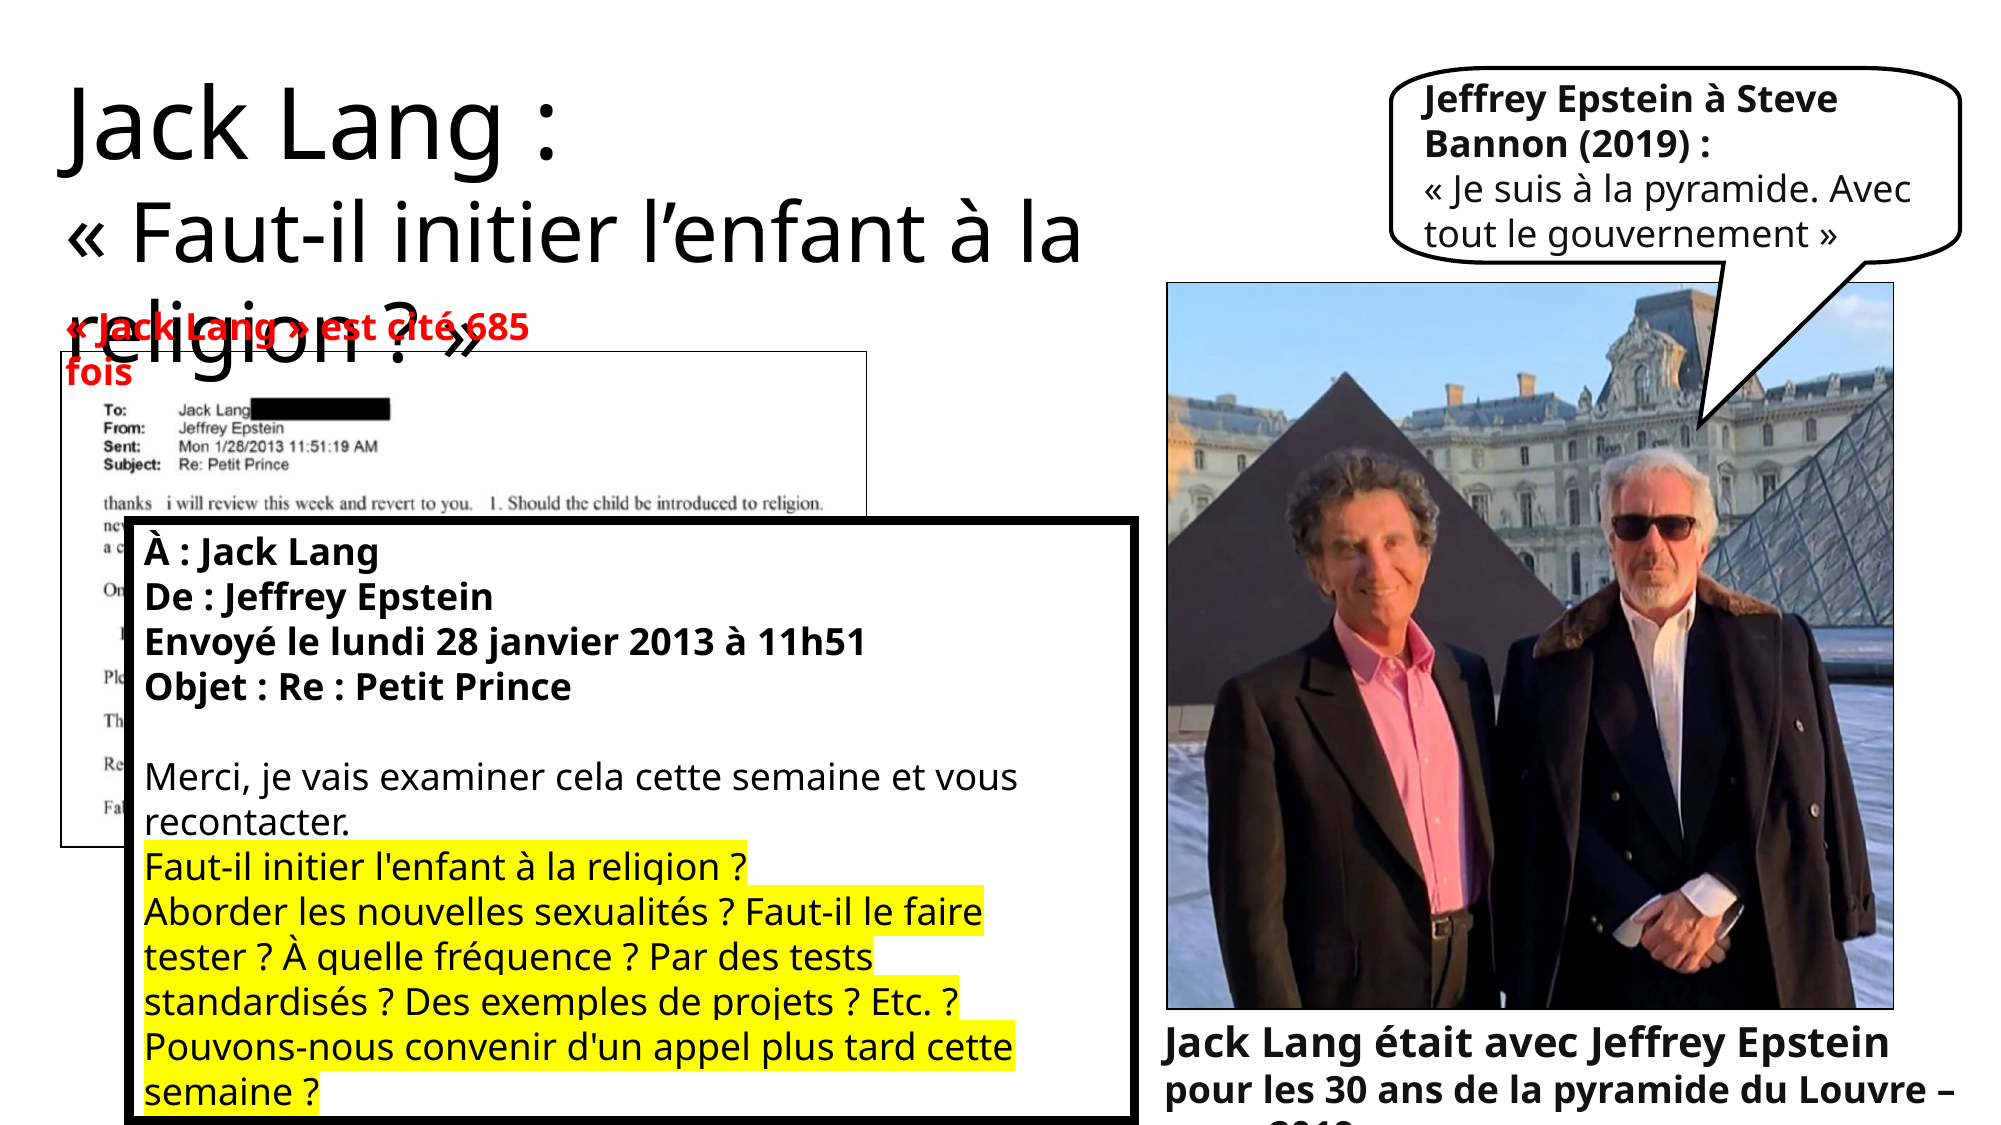

Jack Lang :
« Faut-il initier l’enfant à la religion ? »
Jeffrey Epstein à Steve Bannon (2019) :
« Je suis à la pyramide. Avec tout le gouvernement »
« Jack Lang » est cité 685 fois
À : Jack Lang
De : Jeffrey Epstein
Envoyé le lundi 28 janvier 2013 à 11h51
Objet : Re : Petit Prince
Merci, je vais examiner cela cette semaine et vous recontacter.
Faut-il initier l'enfant à la religion ?
Aborder les nouvelles sexualités ? Faut-il le faire tester ? À quelle fréquence ? Par des tests standardisés ? Des exemples de projets ? Etc. ? Pouvons-nous convenir d'un appel plus tard cette semaine ?
Jack Lang était avec Jeffrey Epstein
pour les 30 ans de la pyramide du Louvre – mars 2019